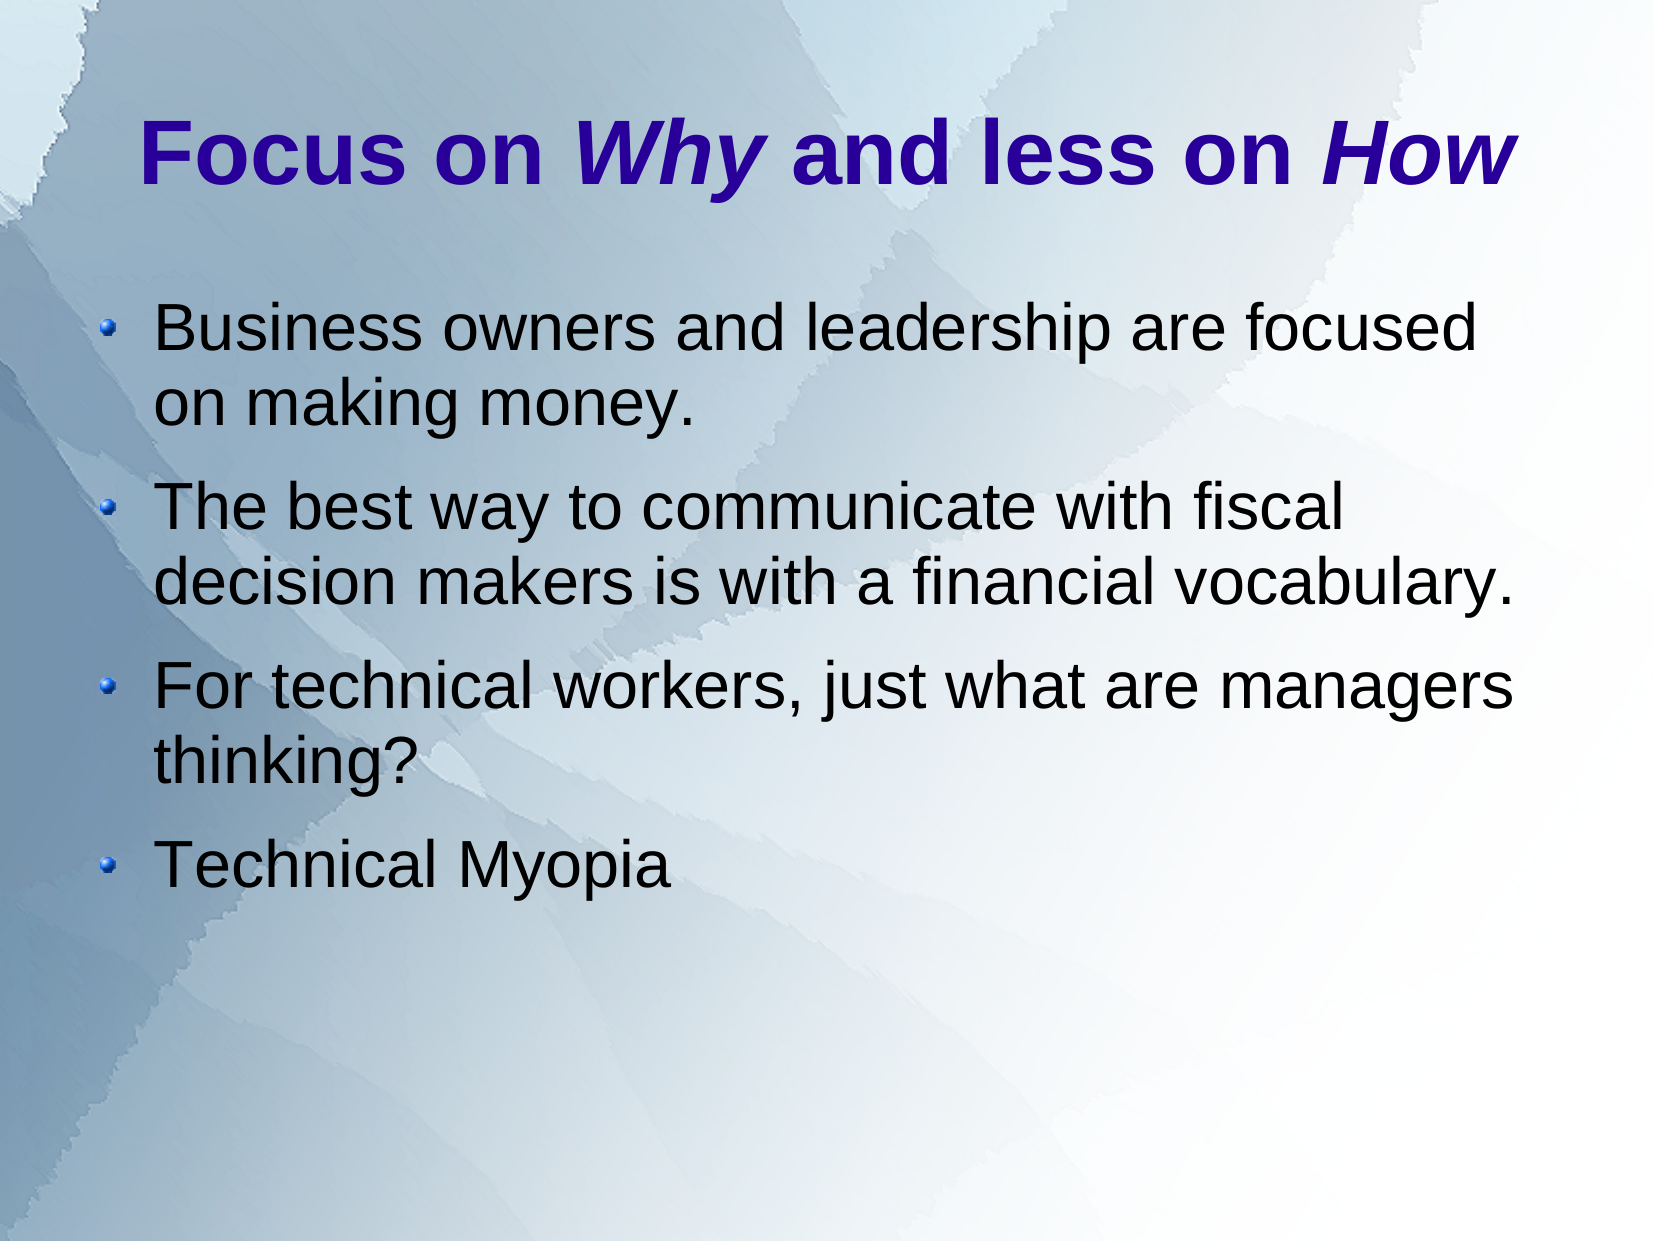

# Focus on Why and less on How
Business owners and leadership are focused on making money.
The best way to communicate with fiscal decision makers is with a financial vocabulary.
For technical workers, just what are managers thinking?
Technical Myopia